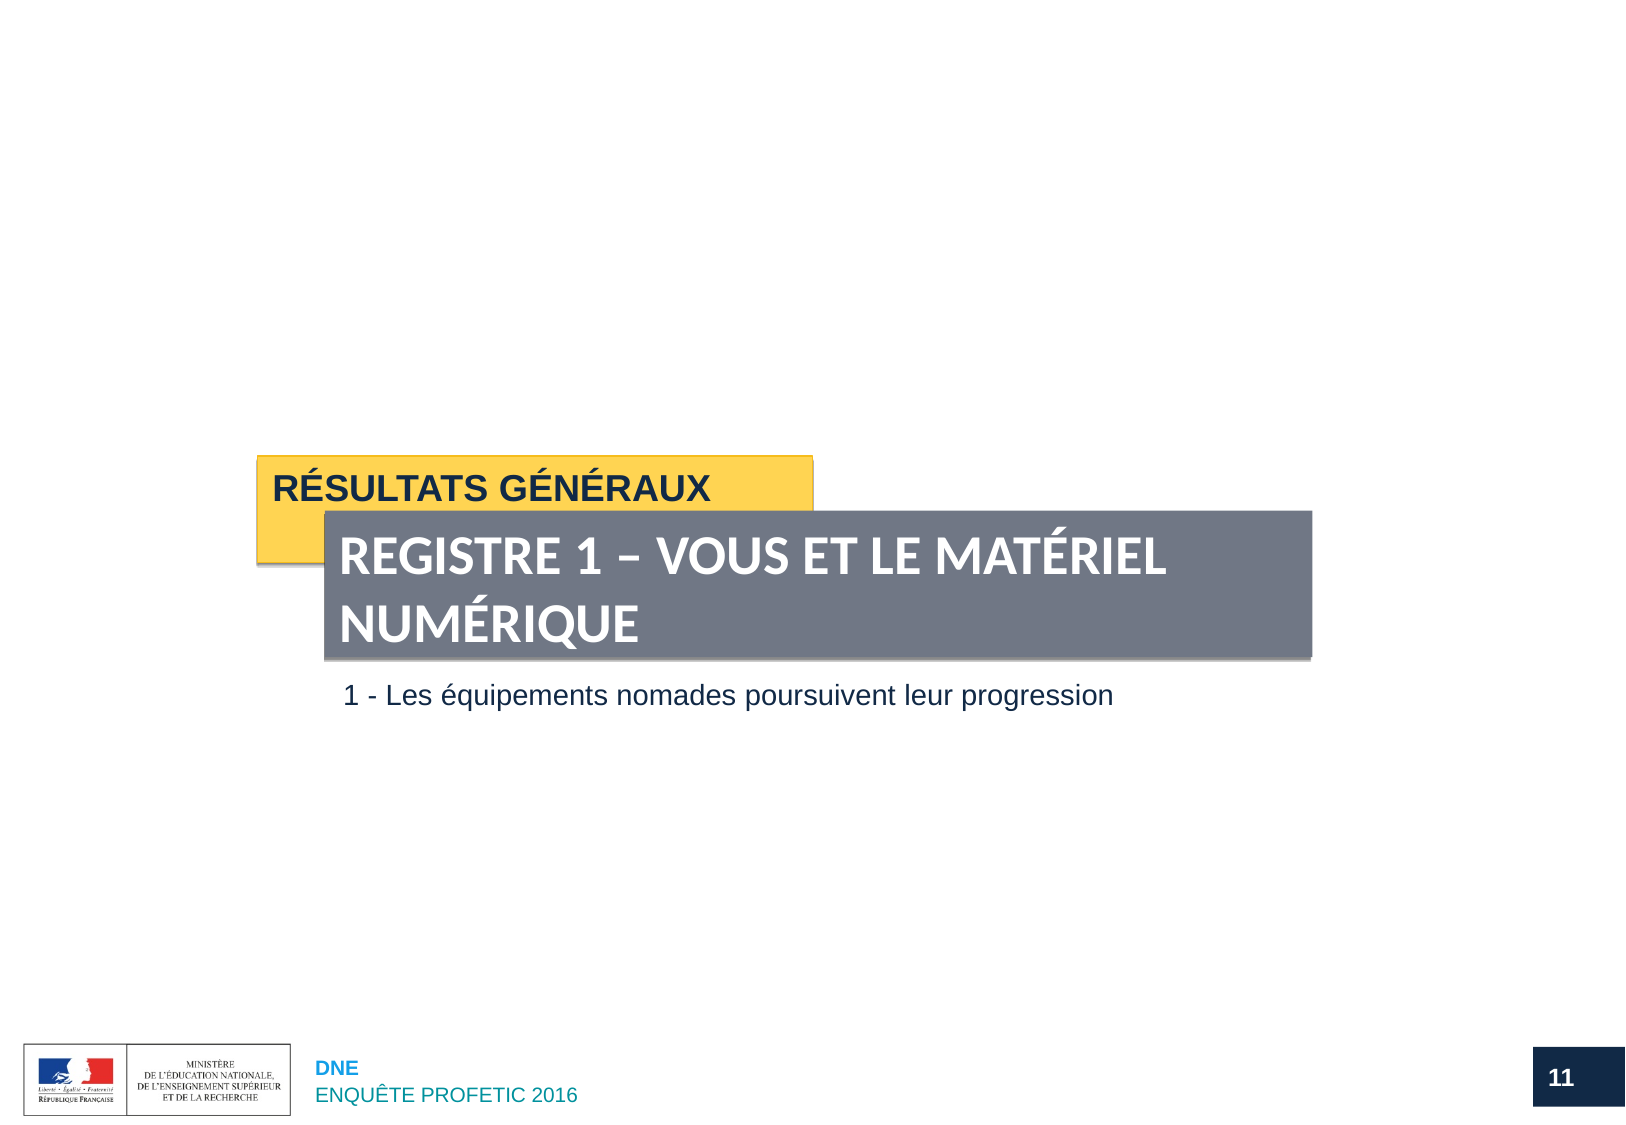

Résultats généraux
# Registre 1 – Vous et le matériel numérique
1 - Les équipements nomades poursuivent leur progression
10